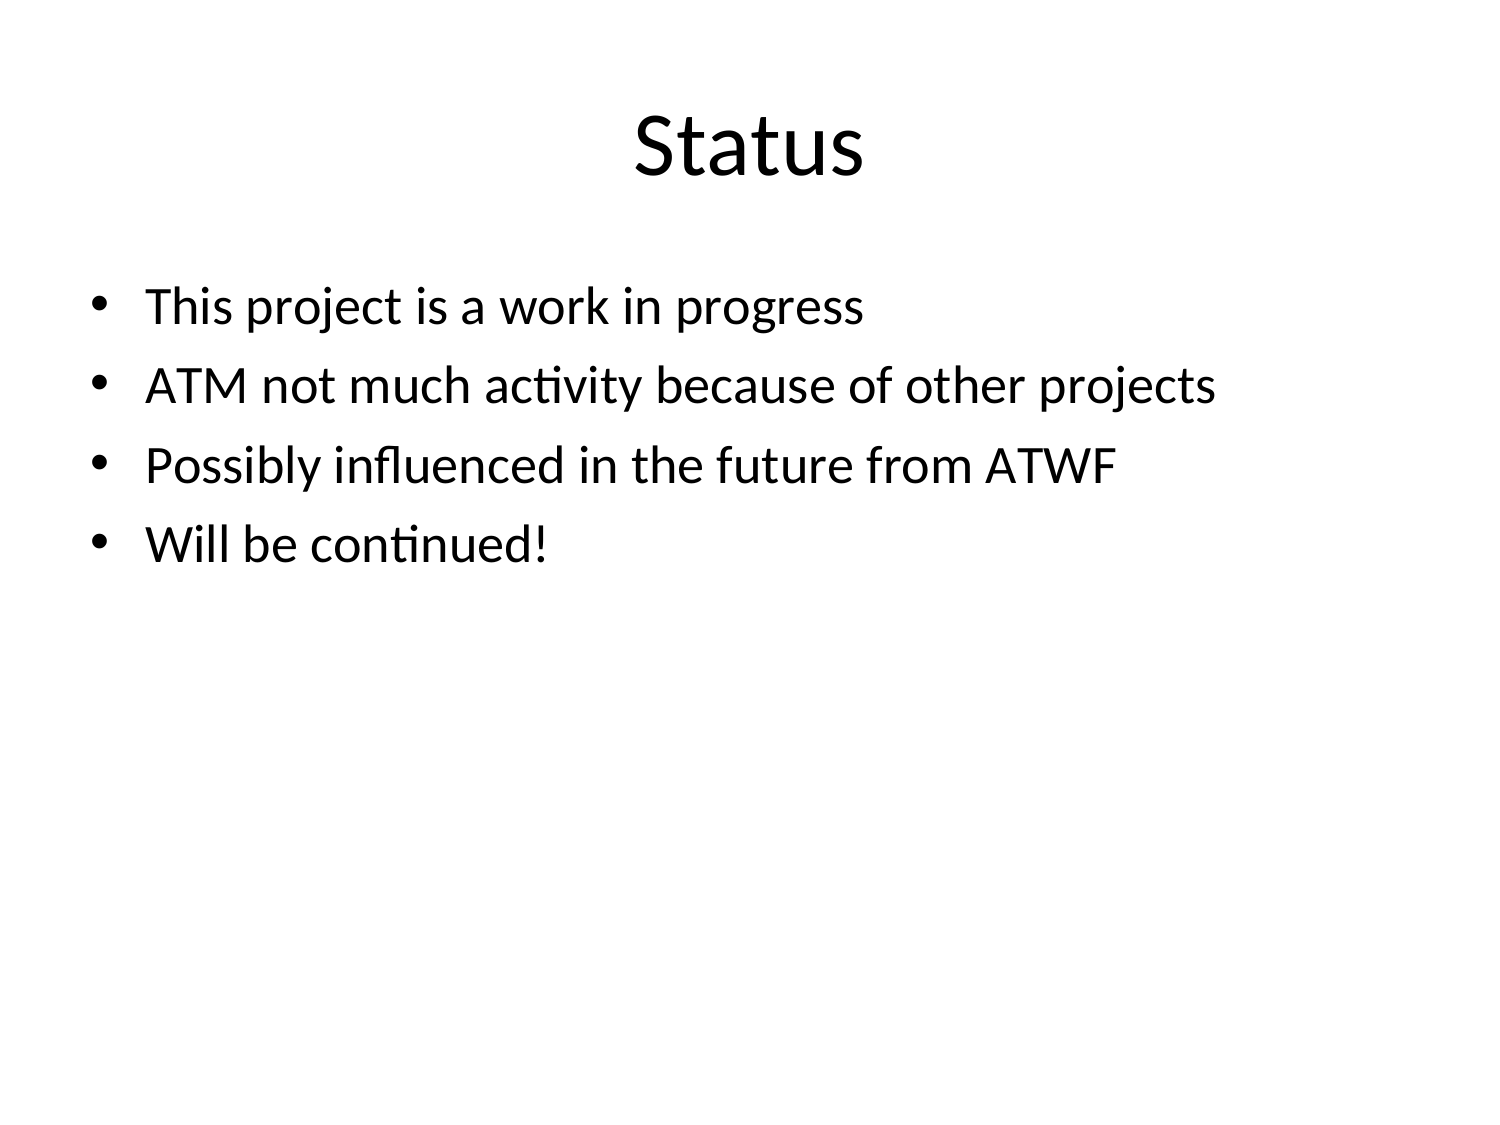

Status
This project is a work in progress
ATM not much activity because of other projects
Possibly influenced in the future from ATWF
Will be continued!‏